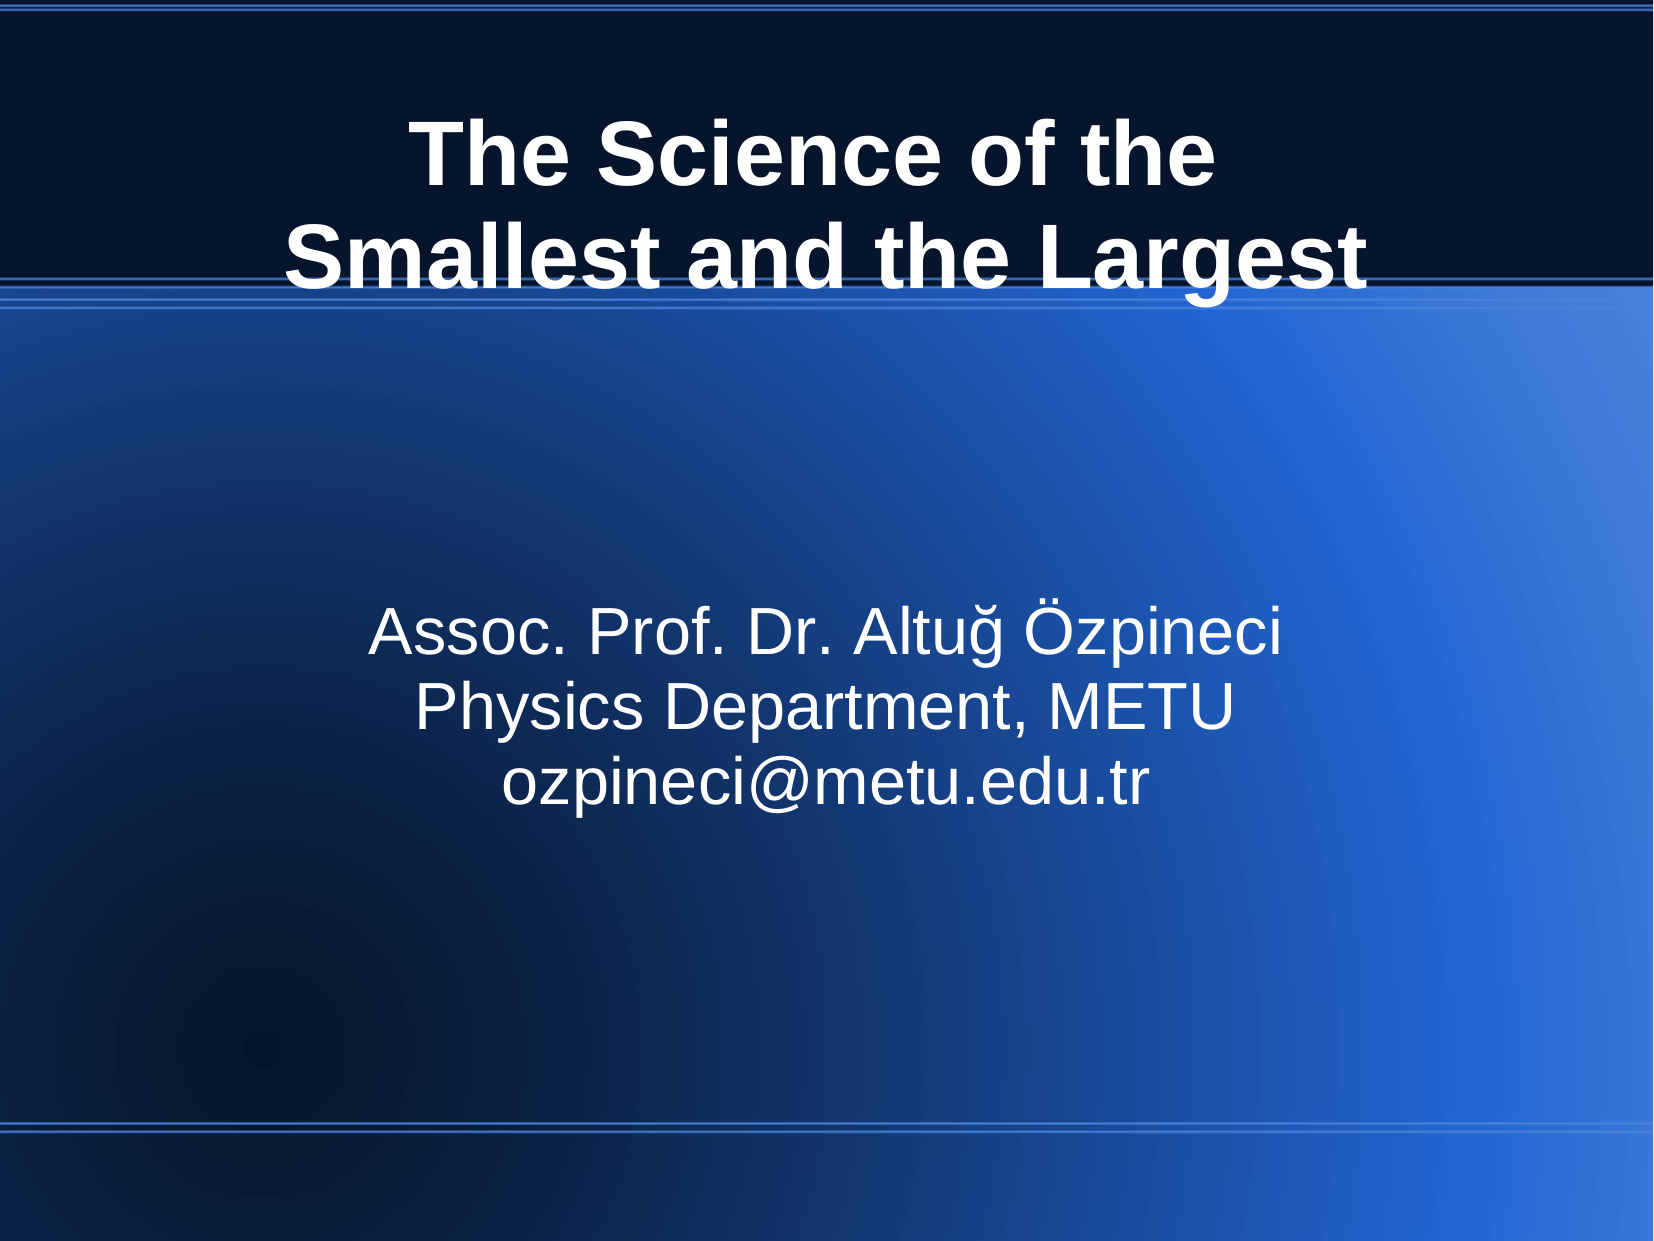

# The Science of the Smallest and the Largest
Assoc. Prof. Dr. Altuğ Özpineci
Physics Department, METU
ozpineci@metu.edu.tr